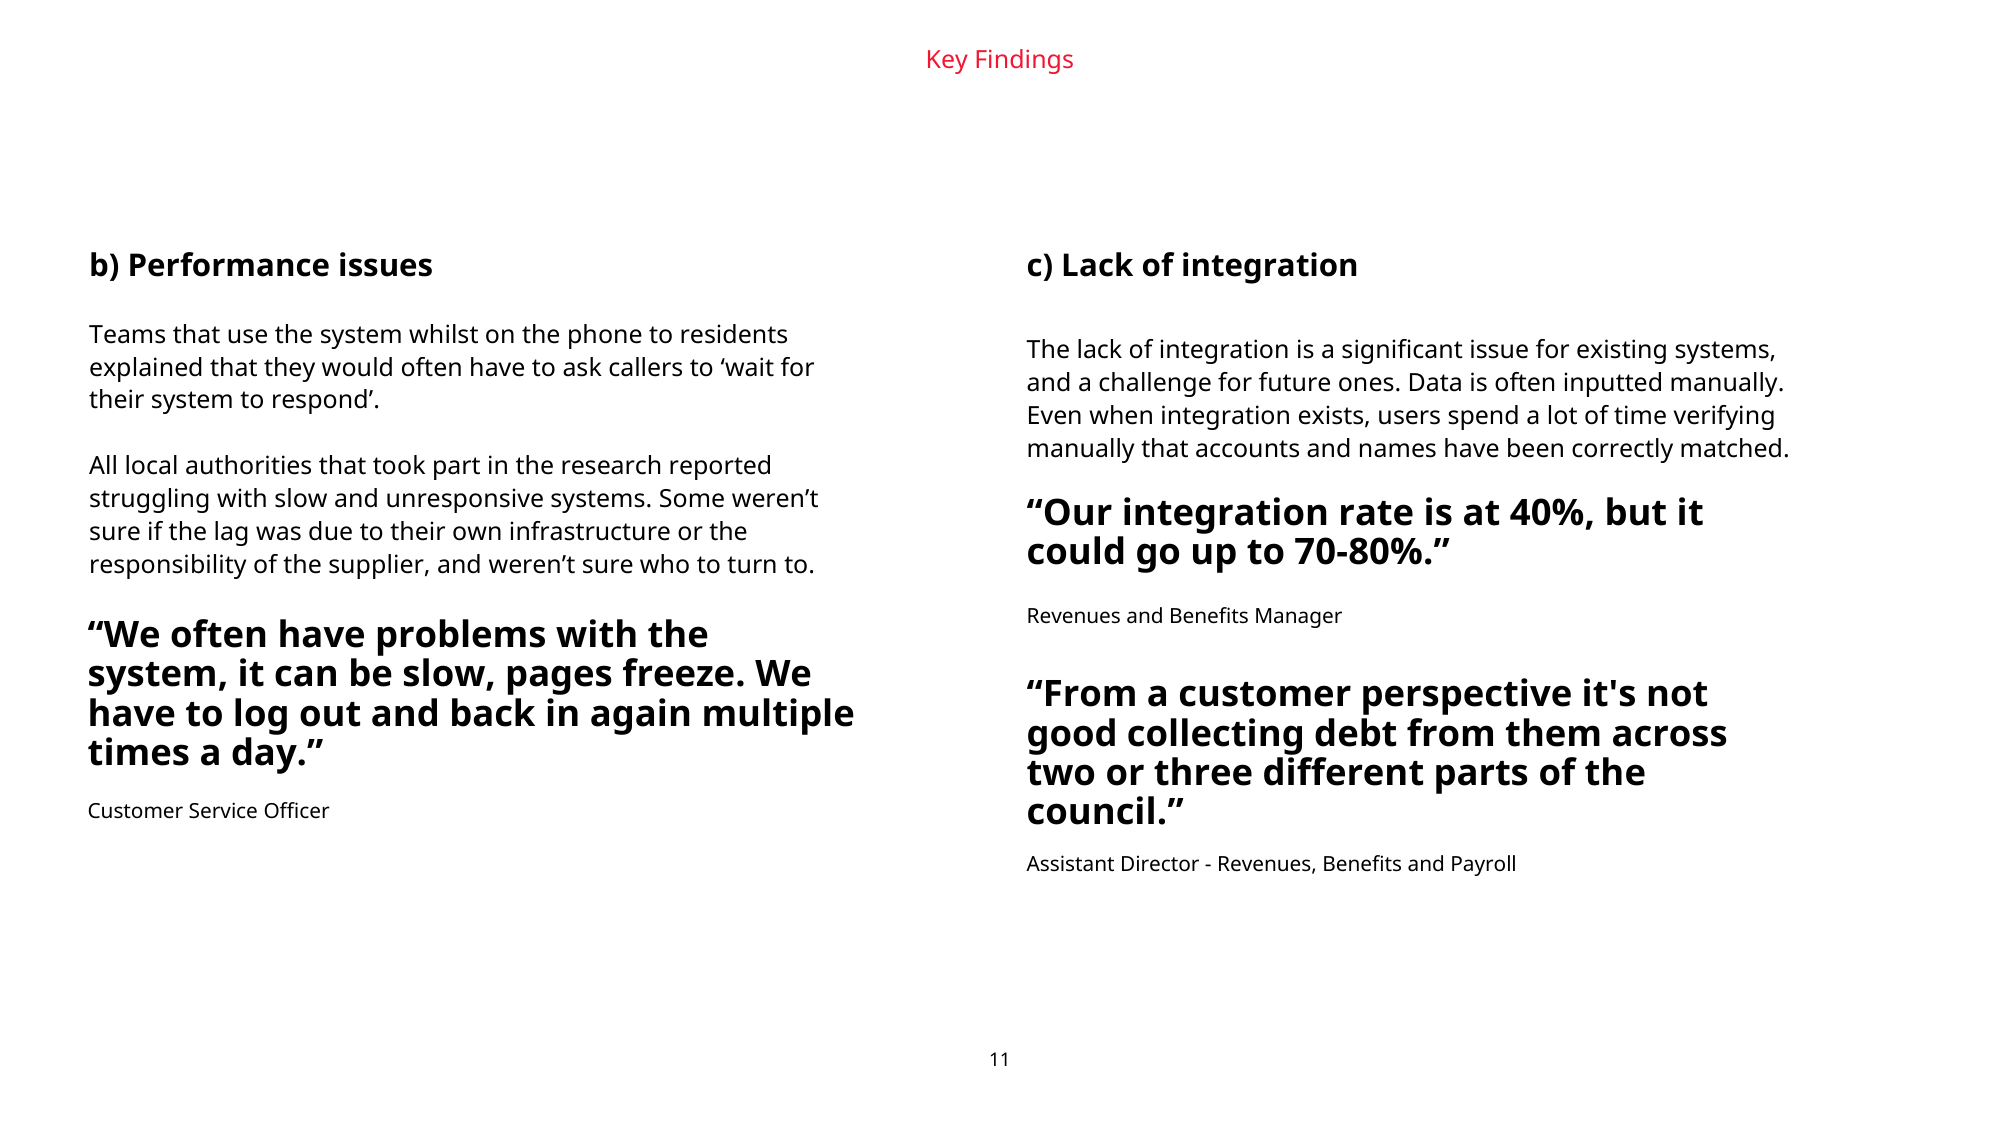

Key Findings
b) Performance issues
Teams that use the system whilst on the phone to residents explained that they would often have to ask callers to ‘wait for their system to respond’.
All local authorities that took part in the research reported struggling with slow and unresponsive systems. Some weren’t sure if the lag was due to their own infrastructure or the responsibility of the supplier, and weren’t sure who to turn to.
c) Lack of integration
The lack of integration is a significant issue for existing systems, and a challenge for future ones. Data is often inputted manually. Even when integration exists, users spend a lot of time verifying manually that accounts and names have been correctly matched.
“Our integration rate is at 40%, but it could go up to 70-80%.”
Revenues and Benefits Manager
“From a customer perspective it's not good collecting debt from them across two or three different parts of the council.”
Assistant Director - Revenues, Benefits and Payroll
“We often have problems with the system, it can be slow, pages freeze. We have to log out and back in again multiple times a day.”
Customer Service Officer